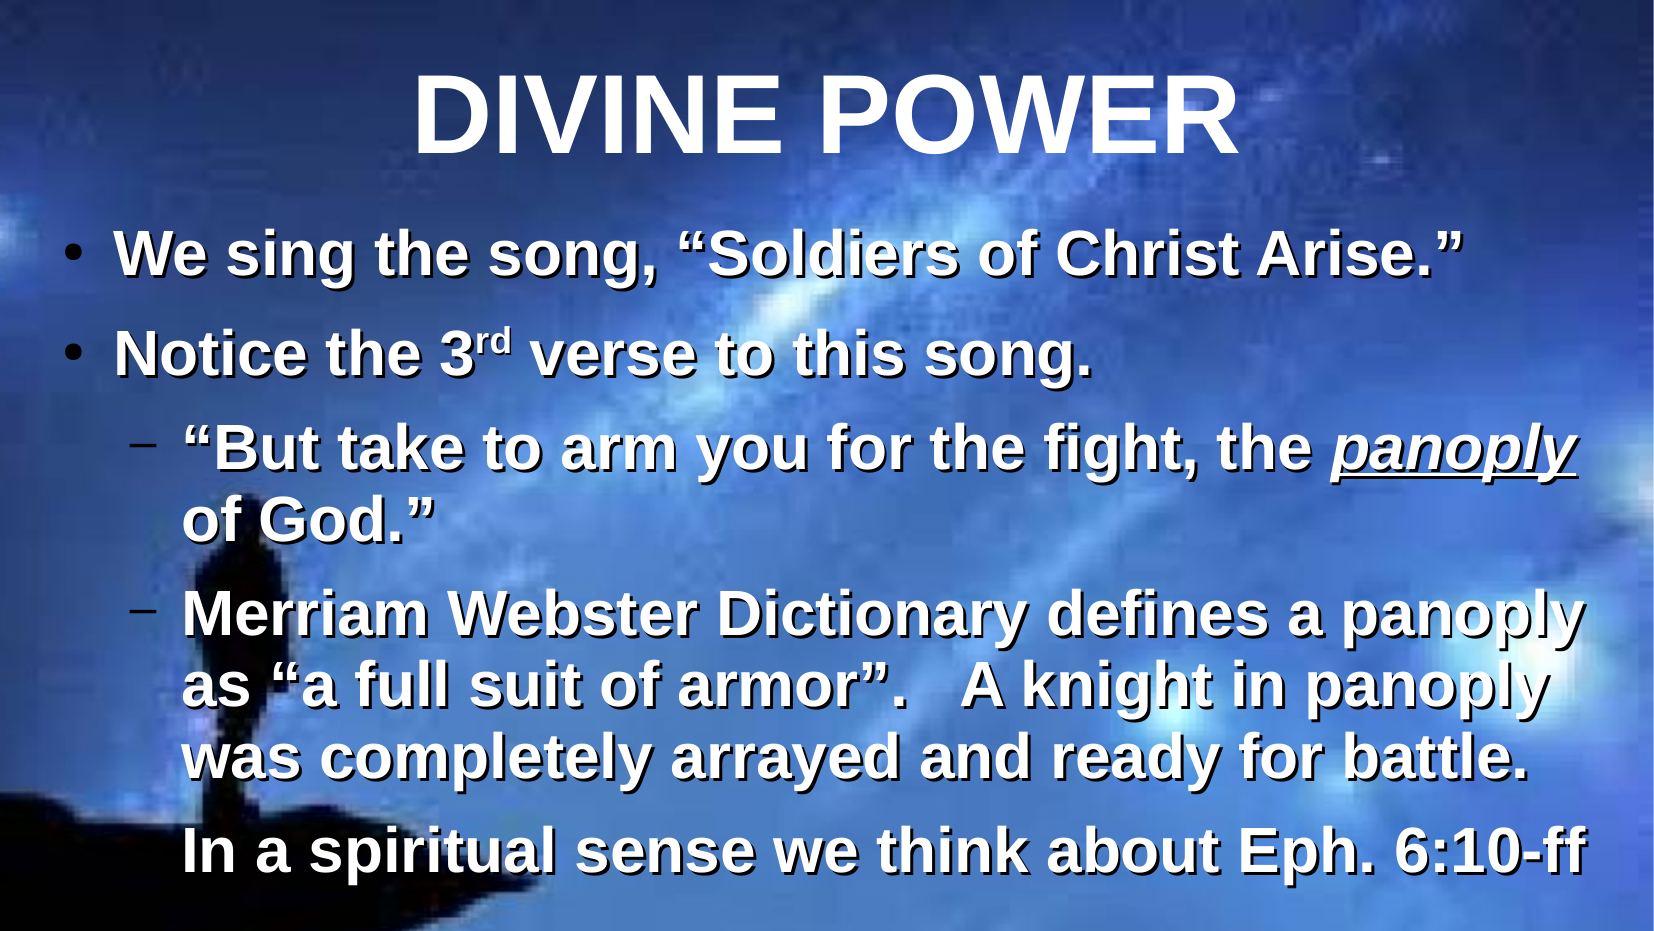

# DIVINE POWER
We sing the song, “Soldiers of Christ Arise.”
Notice the 3rd verse to this song.
“But take to arm you for the fight, the panoply of God.”
Merriam Webster Dictionary defines a panoply as “a full suit of armor”. A knight in panoply was completely arrayed and ready for battle.
In a spiritual sense we think about Eph. 6:10-ff